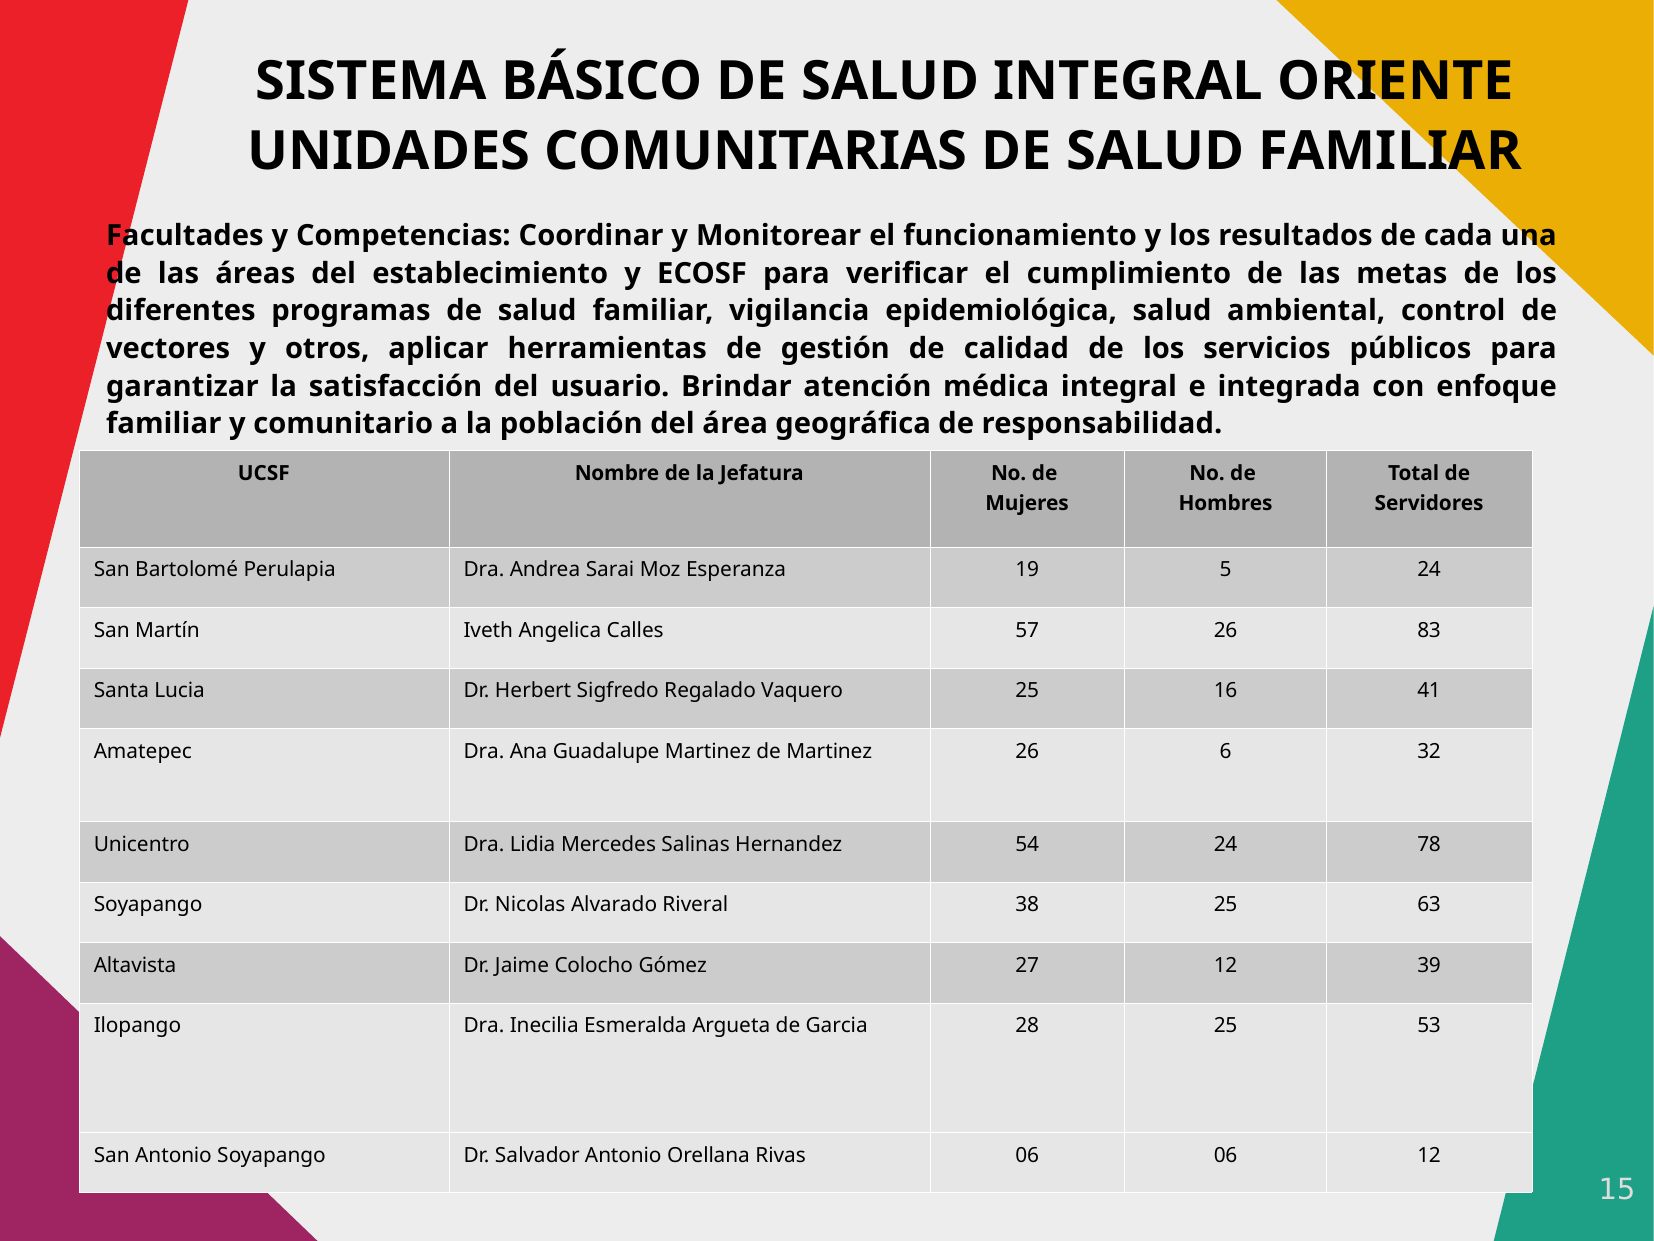

# SISTEMA BÁSICO DE SALUD INTEGRAL ORIENTE UNIDADES COMUNITARIAS DE SALUD FAMILIAR
Facultades y Competencias: Coordinar y Monitorear el funcionamiento y los resultados de cada una de las áreas del establecimiento y ECOSF para verificar el cumplimiento de las metas de los diferentes programas de salud familiar, vigilancia epidemiológica, salud ambiental, control de vectores y otros, aplicar herramientas de gestión de calidad de los servicios públicos para garantizar la satisfacción del usuario. Brindar atención médica integral e integrada con enfoque familiar y comunitario a la población del área geográfica de responsabilidad.
| UCSF | Nombre de la Jefatura | No. de Mujeres | No. de Hombres | Total de Servidores |
| --- | --- | --- | --- | --- |
| San Bartolomé Perulapia | Dra. Andrea Sarai Moz Esperanza | 19 | 5 | 24 |
| San Martín | Iveth Angelica Calles | 57 | 26 | 83 |
| Santa Lucia | Dr. Herbert Sigfredo Regalado Vaquero | 25 | 16 | 41 |
| Amatepec | Dra. Ana Guadalupe Martinez de Martinez | 26 | 6 | 32 |
| Unicentro | Dra. Lidia Mercedes Salinas Hernandez | 54 | 24 | 78 |
| Soyapango | Dr. Nicolas Alvarado Riveral | 38 | 25 | 63 |
| Altavista | Dr. Jaime Colocho Gómez | 27 | 12 | 39 |
| Ilopango | Dra. Inecilia Esmeralda Argueta de Garcia | 28 | 25 | 53 |
| San Antonio Soyapango | Dr. Salvador Antonio Orellana Rivas | 06 | 06 | 12 |
15